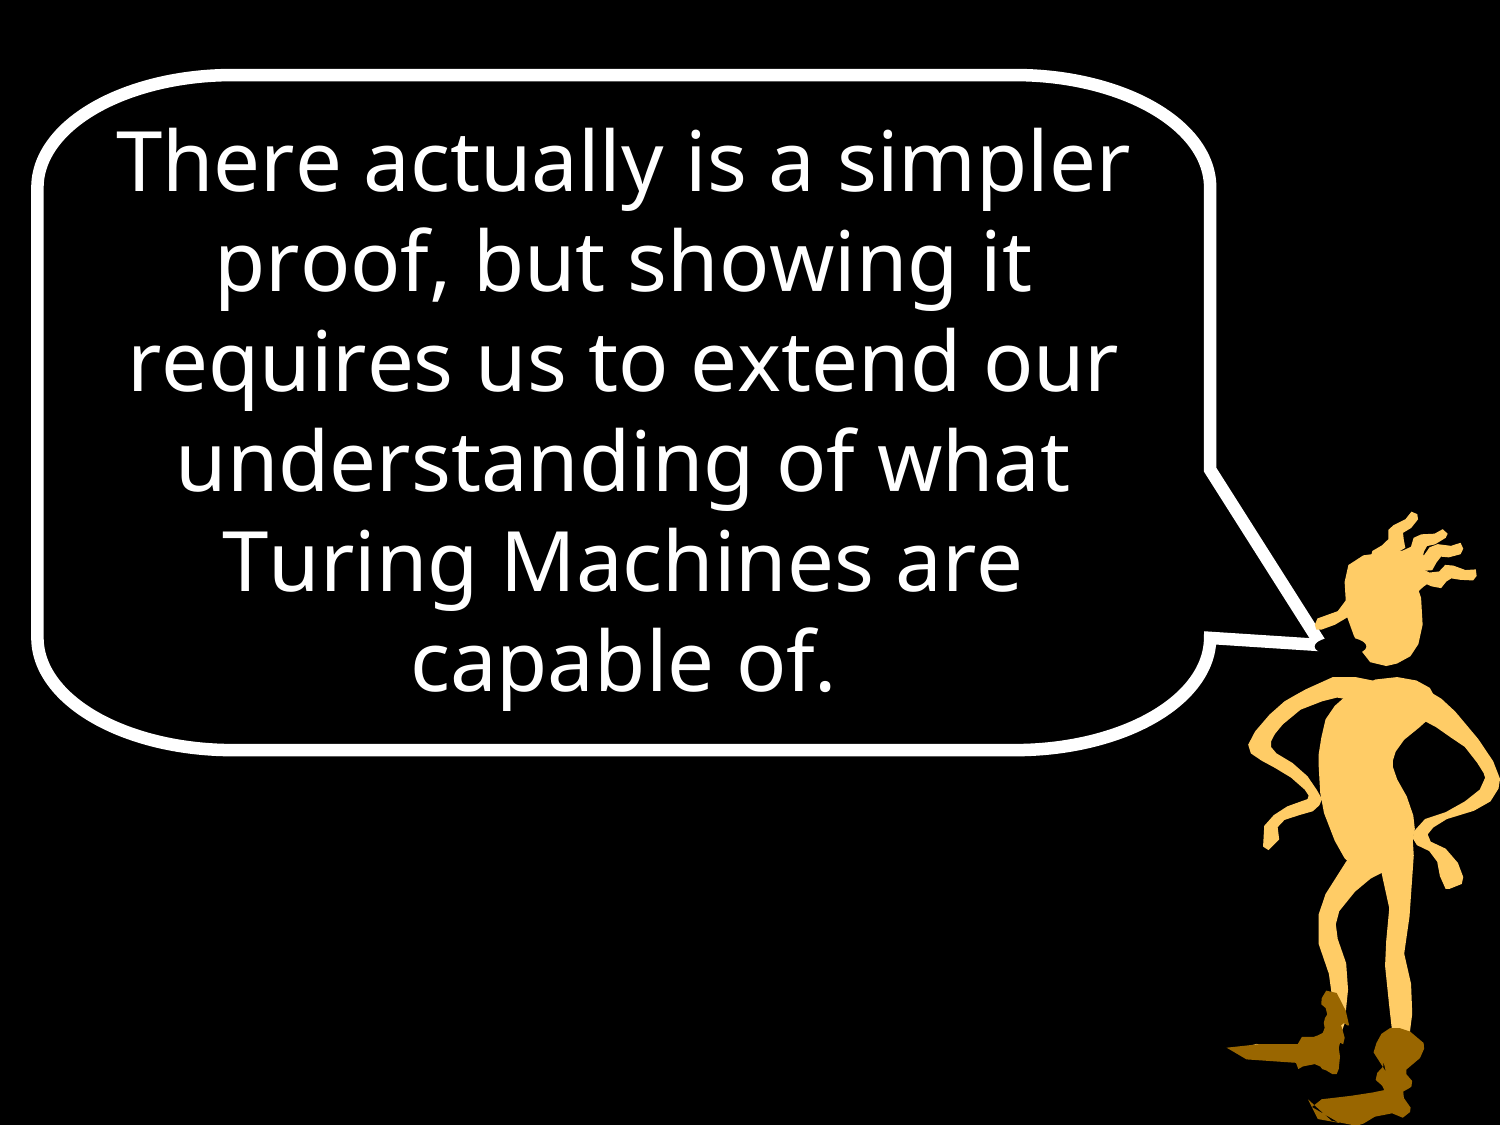

There actually is a simpler proof, but showing it requires us to extend our understanding of what Turing Machines are capable of.